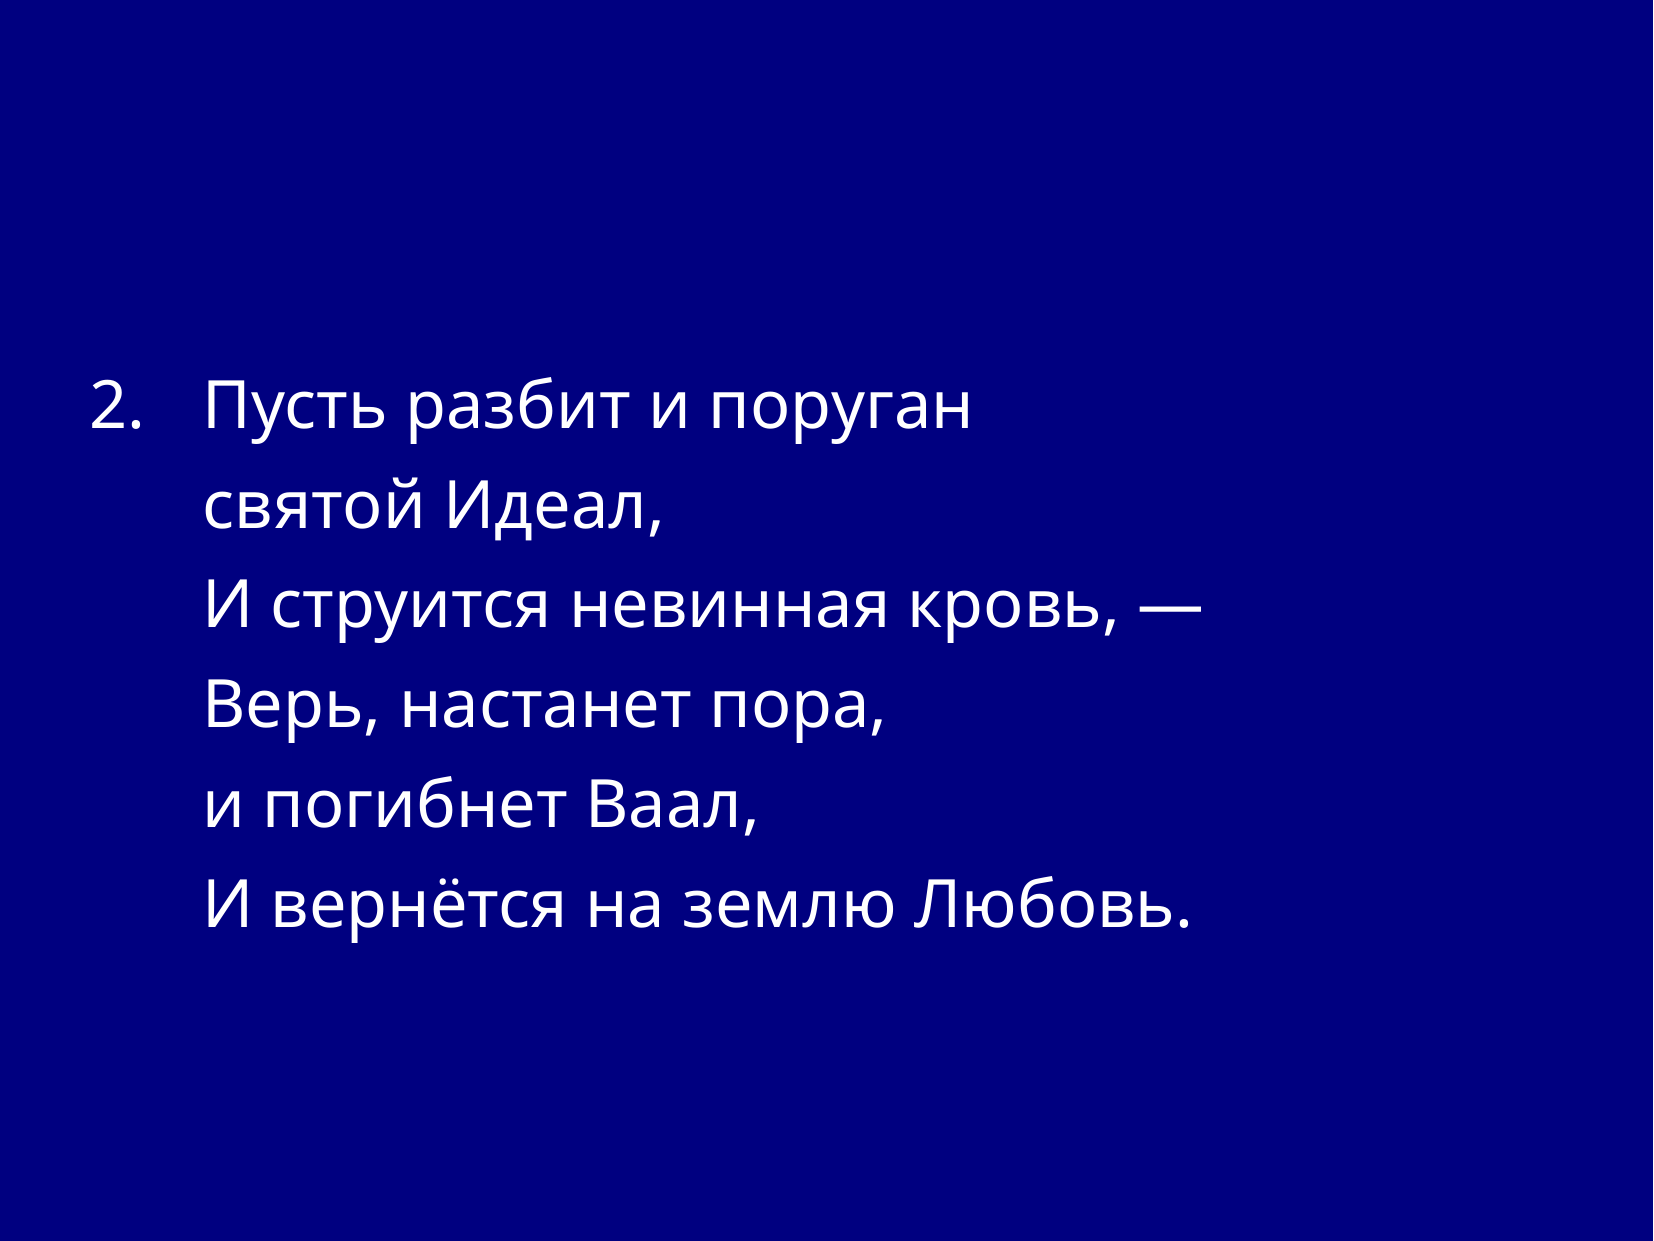

2.	Пусть разбит и поруган
	святой Идеал,
	И струится невинная кровь, —
	Верь, настанет пора,
	и погибнет Ваал,
	И вернётся на землю Любовь.